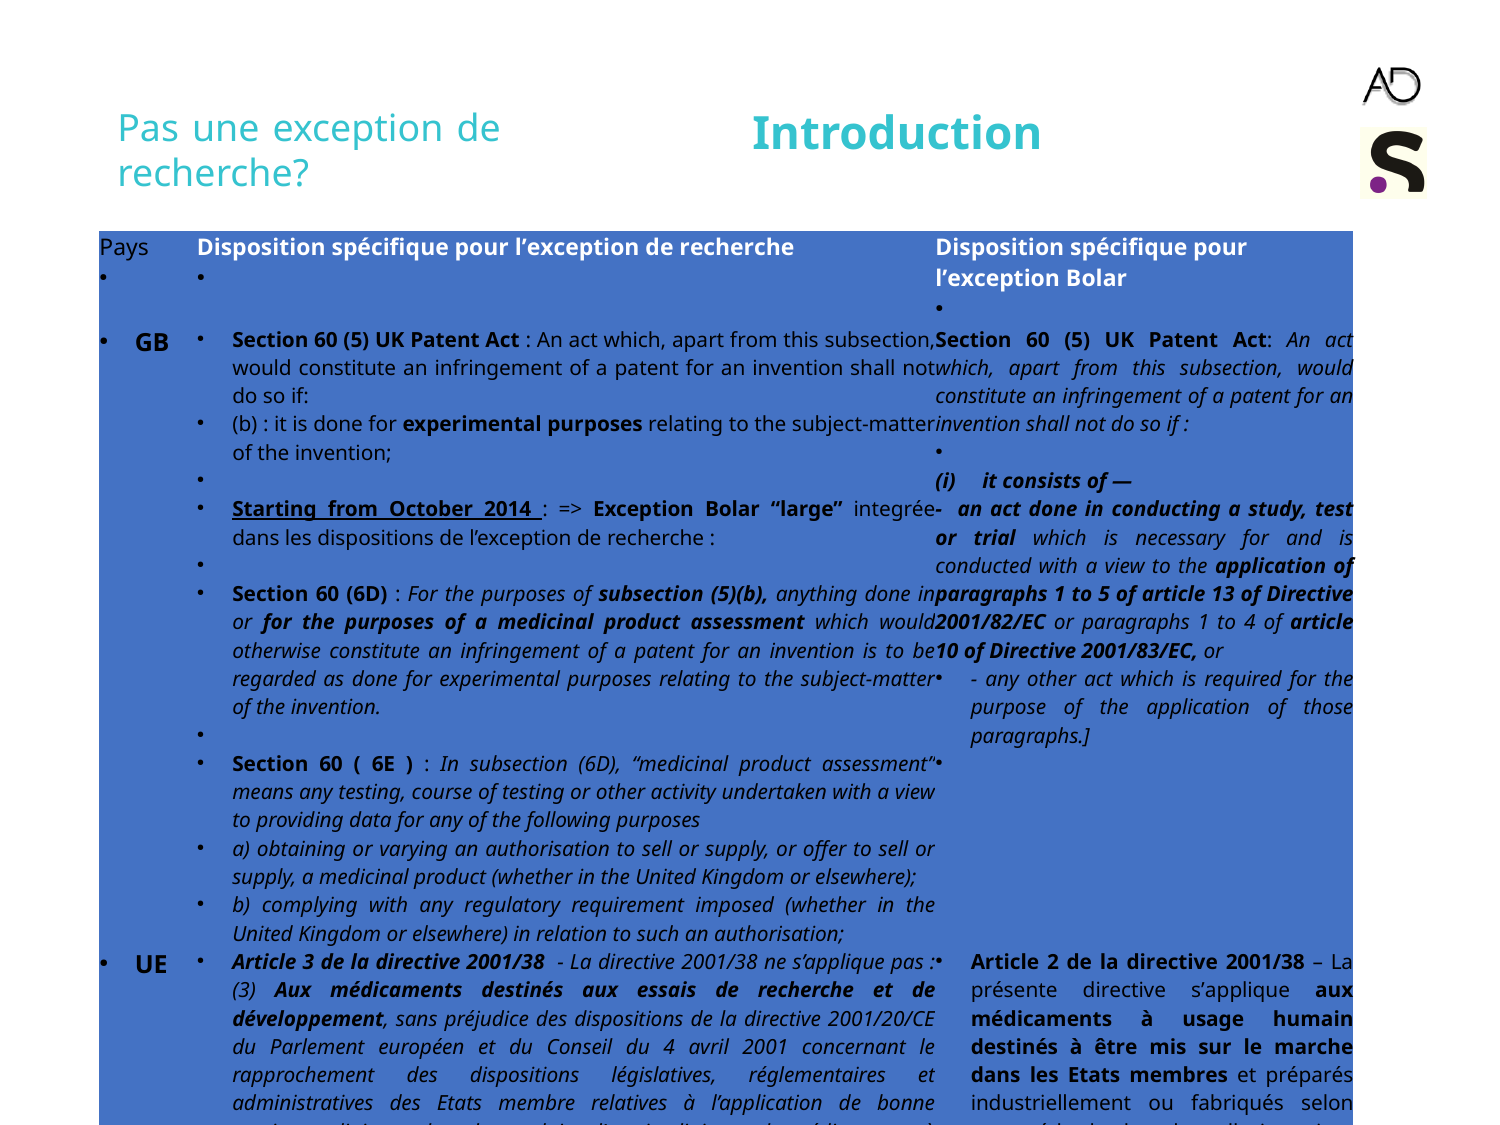

# Pas une exception de recherche?
Introduction
| Pays | Disposition spécifique pour l’exception de recherche | Disposition spécifique pour l’exception Bolar |
| --- | --- | --- |
| GB | Section 60 (5) UK Patent Act : An act which, apart from this subsection, would constitute an infringement of a patent for an invention shall not do so if: (b) : it is done for experimental purposes relating to the subject-matter of the invention; Starting from October 2014 : => Exception Bolar “large” integrée dans les dispositions de l’exception de recherche : Section 60 (6D) : For the purposes of subsection (5)(b), anything done in or for the purposes of a medicinal product assessment which would otherwise constitute an infringement of a patent for an invention is to be regarded as done for experimental purposes relating to the subject-matter of the invention. Section 60 ( 6E ) : In subsection (6D), “medicinal product assessment” means any testing, course of testing or other activity undertaken with a view to providing data for any of the following purposes a) obtaining or varying an authorisation to sell or supply, or offer to sell or supply, a medicinal product (whether in the United Kingdom or elsewhere); b) complying with any regulatory requirement imposed (whether in the United Kingdom or elsewhere) in relation to such an authorisation; | Section 60 (5) UK Patent Act: An act which, apart from this subsection, would constitute an infringement of a patent for an invention shall not do so if : it consists of — - an act done in conducting a study, test or trial which is necessary for and is conducted with a view to the application of paragraphs 1 to 5 of article 13 of Directive 2001/82/EC or paragraphs 1 to 4 of article 10 of Directive 2001/83/EC, or - any other act which is required for the purpose of the application of those paragraphs.] |
| UE | Article 3 de la directive 2001/38 - La directive 2001/38 ne s’applique pas : (3) Aux médicaments destinés aux essais de recherche et de développement, sans préjudice des dispositions de la directive 2001/20/CE du Parlement européen et du Conseil du 4 avril 2001 concernant le rapprochement des dispositions législatives, réglementaires et administratives des Etats membre relatives à l’application de bonne pratiques cliniques dans la conduite d’essais cliniques de médicaments à usage humain. | Article 2 de la directive 2001/38 – La présente directive s’applique aux médicaments à usage humain destinés à être mis sur le marche dans les Etats membres et préparés industriellement ou fabriqués selon une méthode dans laquelle intervient un processus industriel. |